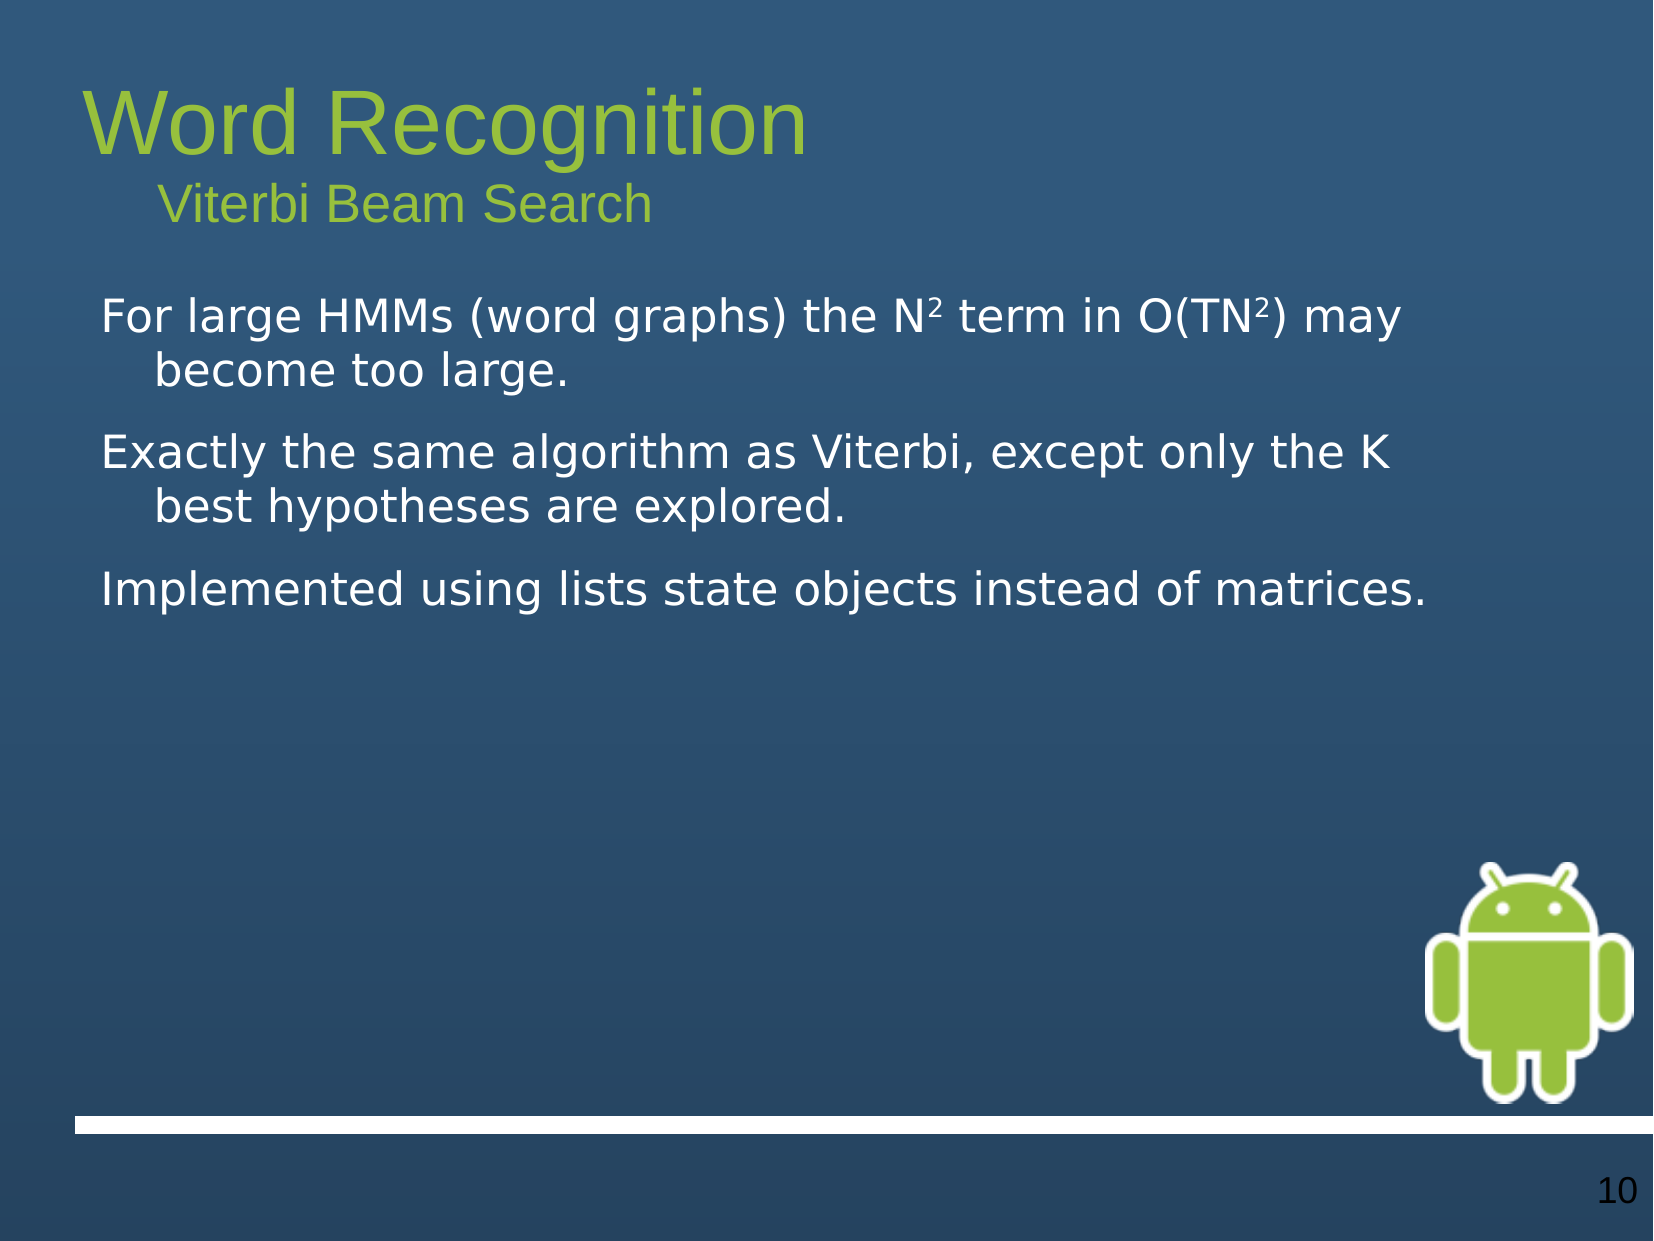

# Word Recognition Viterbi Beam Search
For large HMMs (word graphs) the N2 term in O(TN2) may become too large.
Exactly the same algorithm as Viterbi, except only the K best hypotheses are explored.
Implemented using lists state objects instead of matrices.